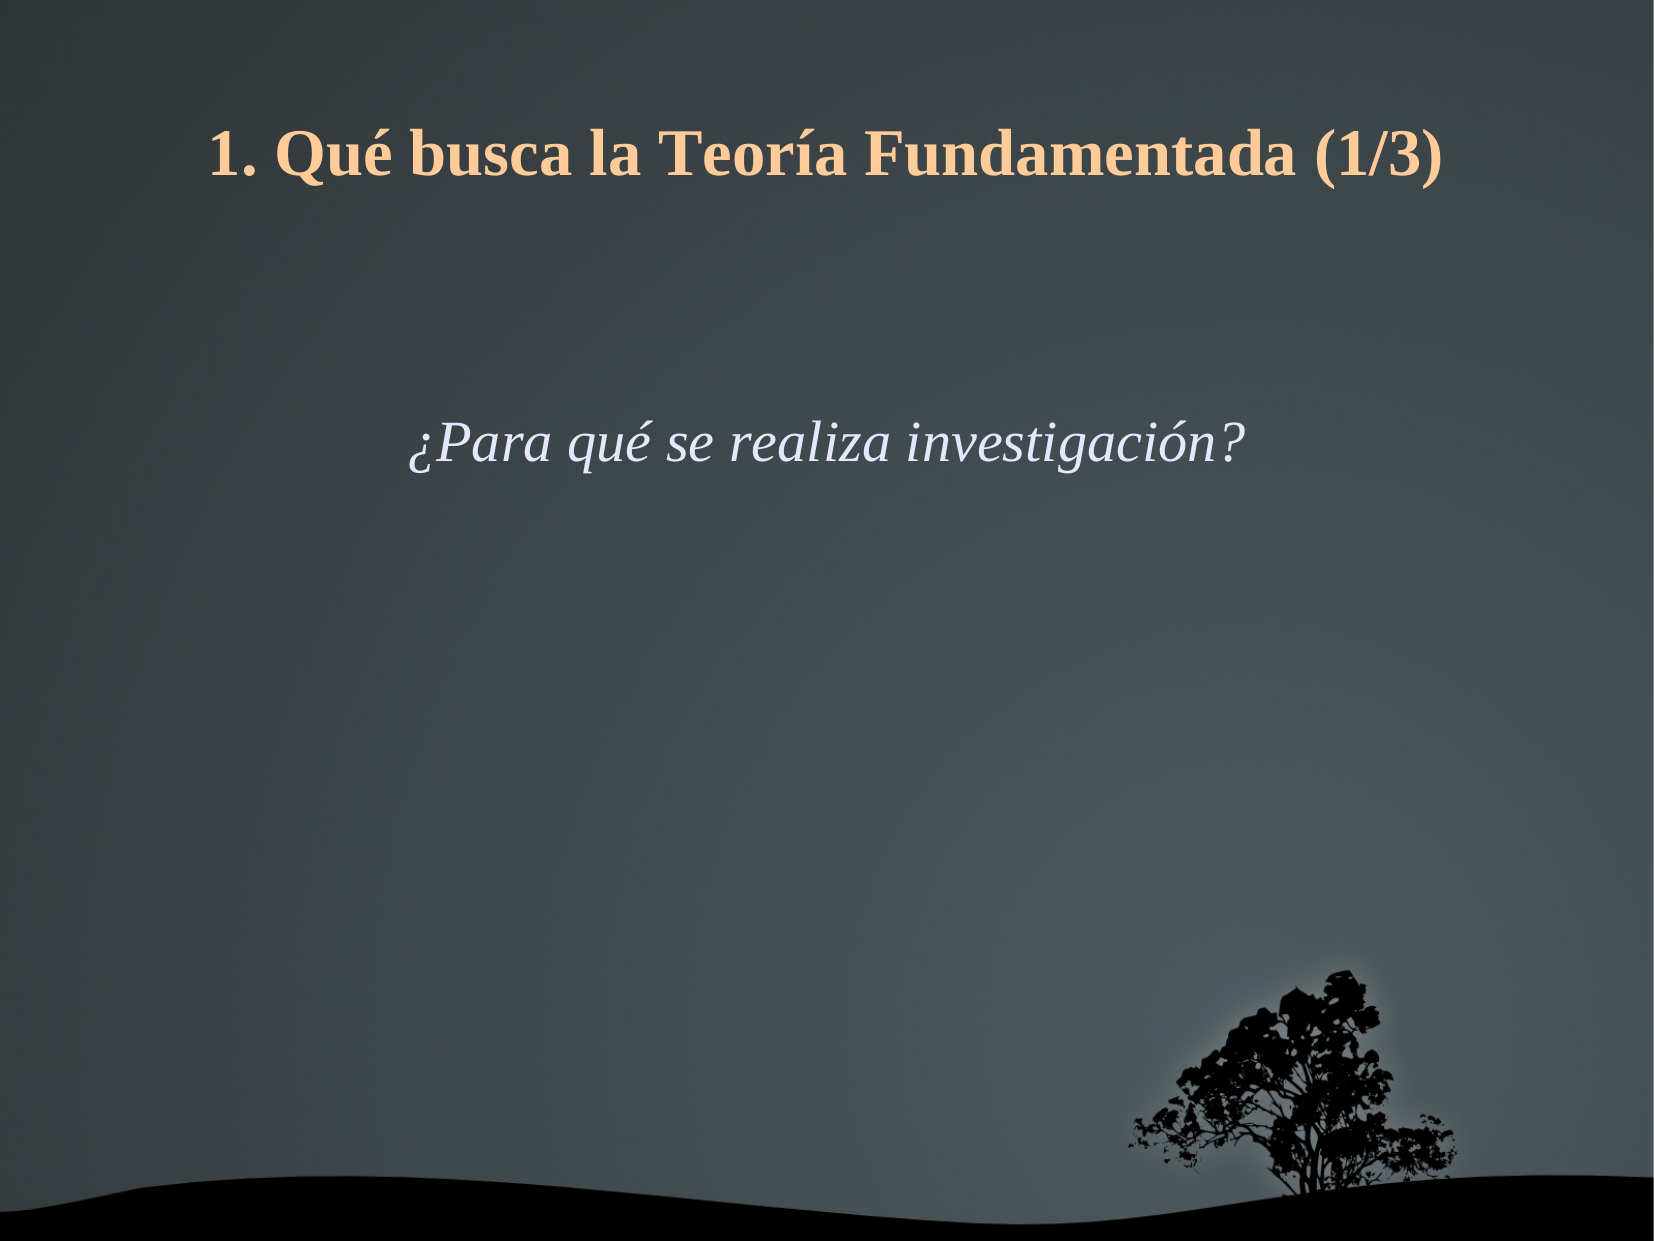

# 1. Qué busca la Teoría Fundamentada (1/3)
¿Para qué se realiza investigación?